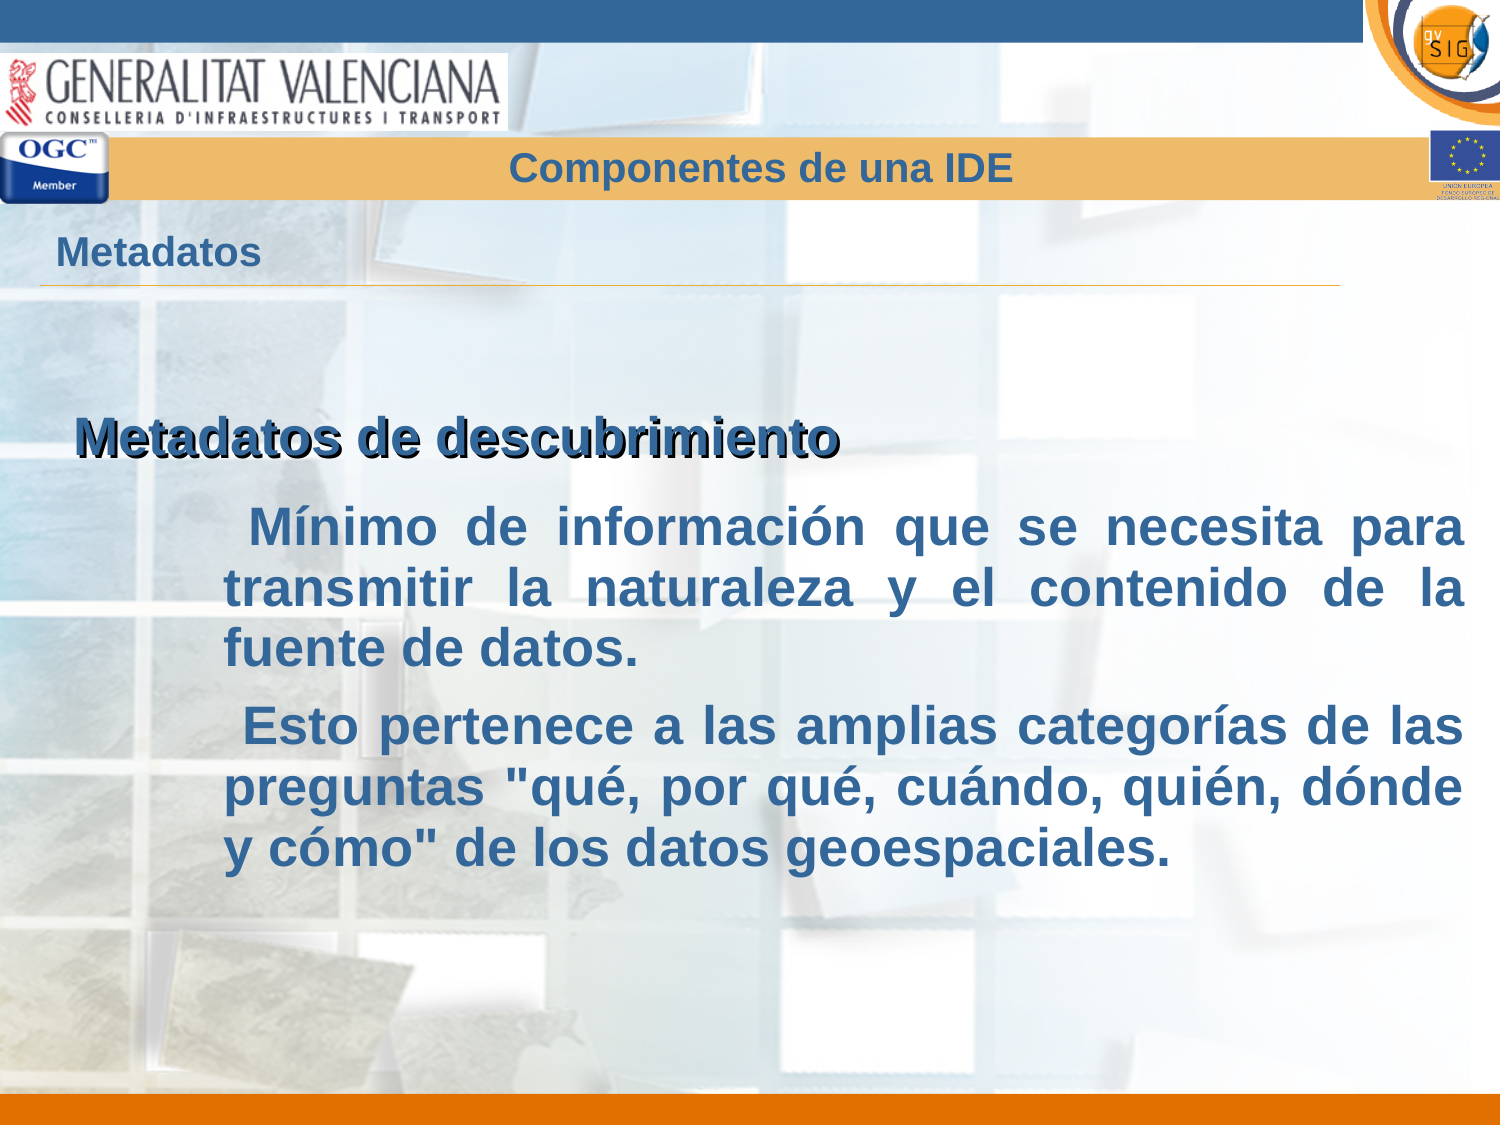

Componentes de una IDE
Metadatos
Metadatos de descubrimiento
 Mínimo de información que se necesita para transmitir la naturaleza y el contenido de la fuente de datos.
 Esto pertenece a las amplias categorías de las preguntas "qué, por qué, cuándo, quién, dónde y cómo" de los datos geoespaciales.